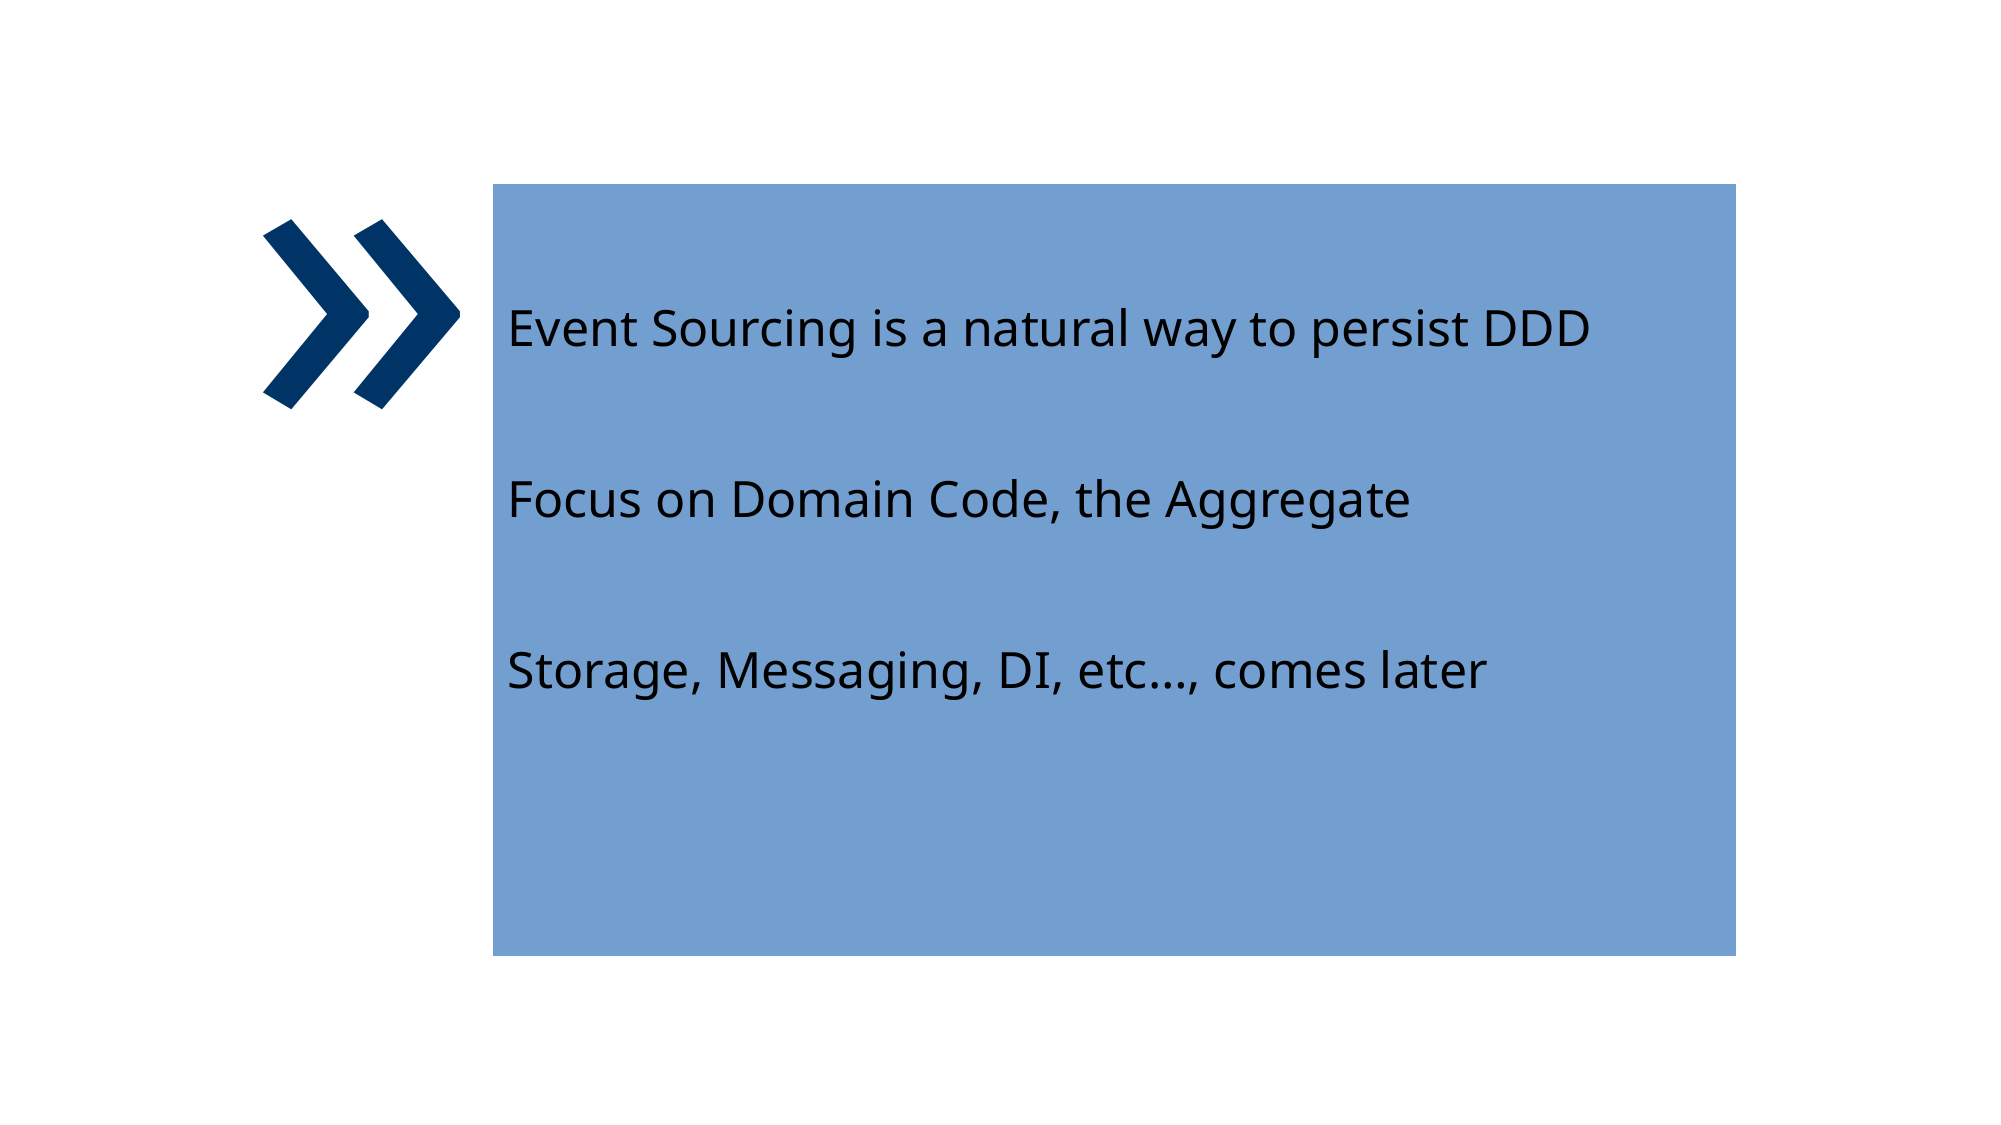

»
| Event Sourcing is a natural way to persist DDD Focus on Domain Code, the Aggregate Storage, Messaging, DI, etc…, comes later |
| --- |